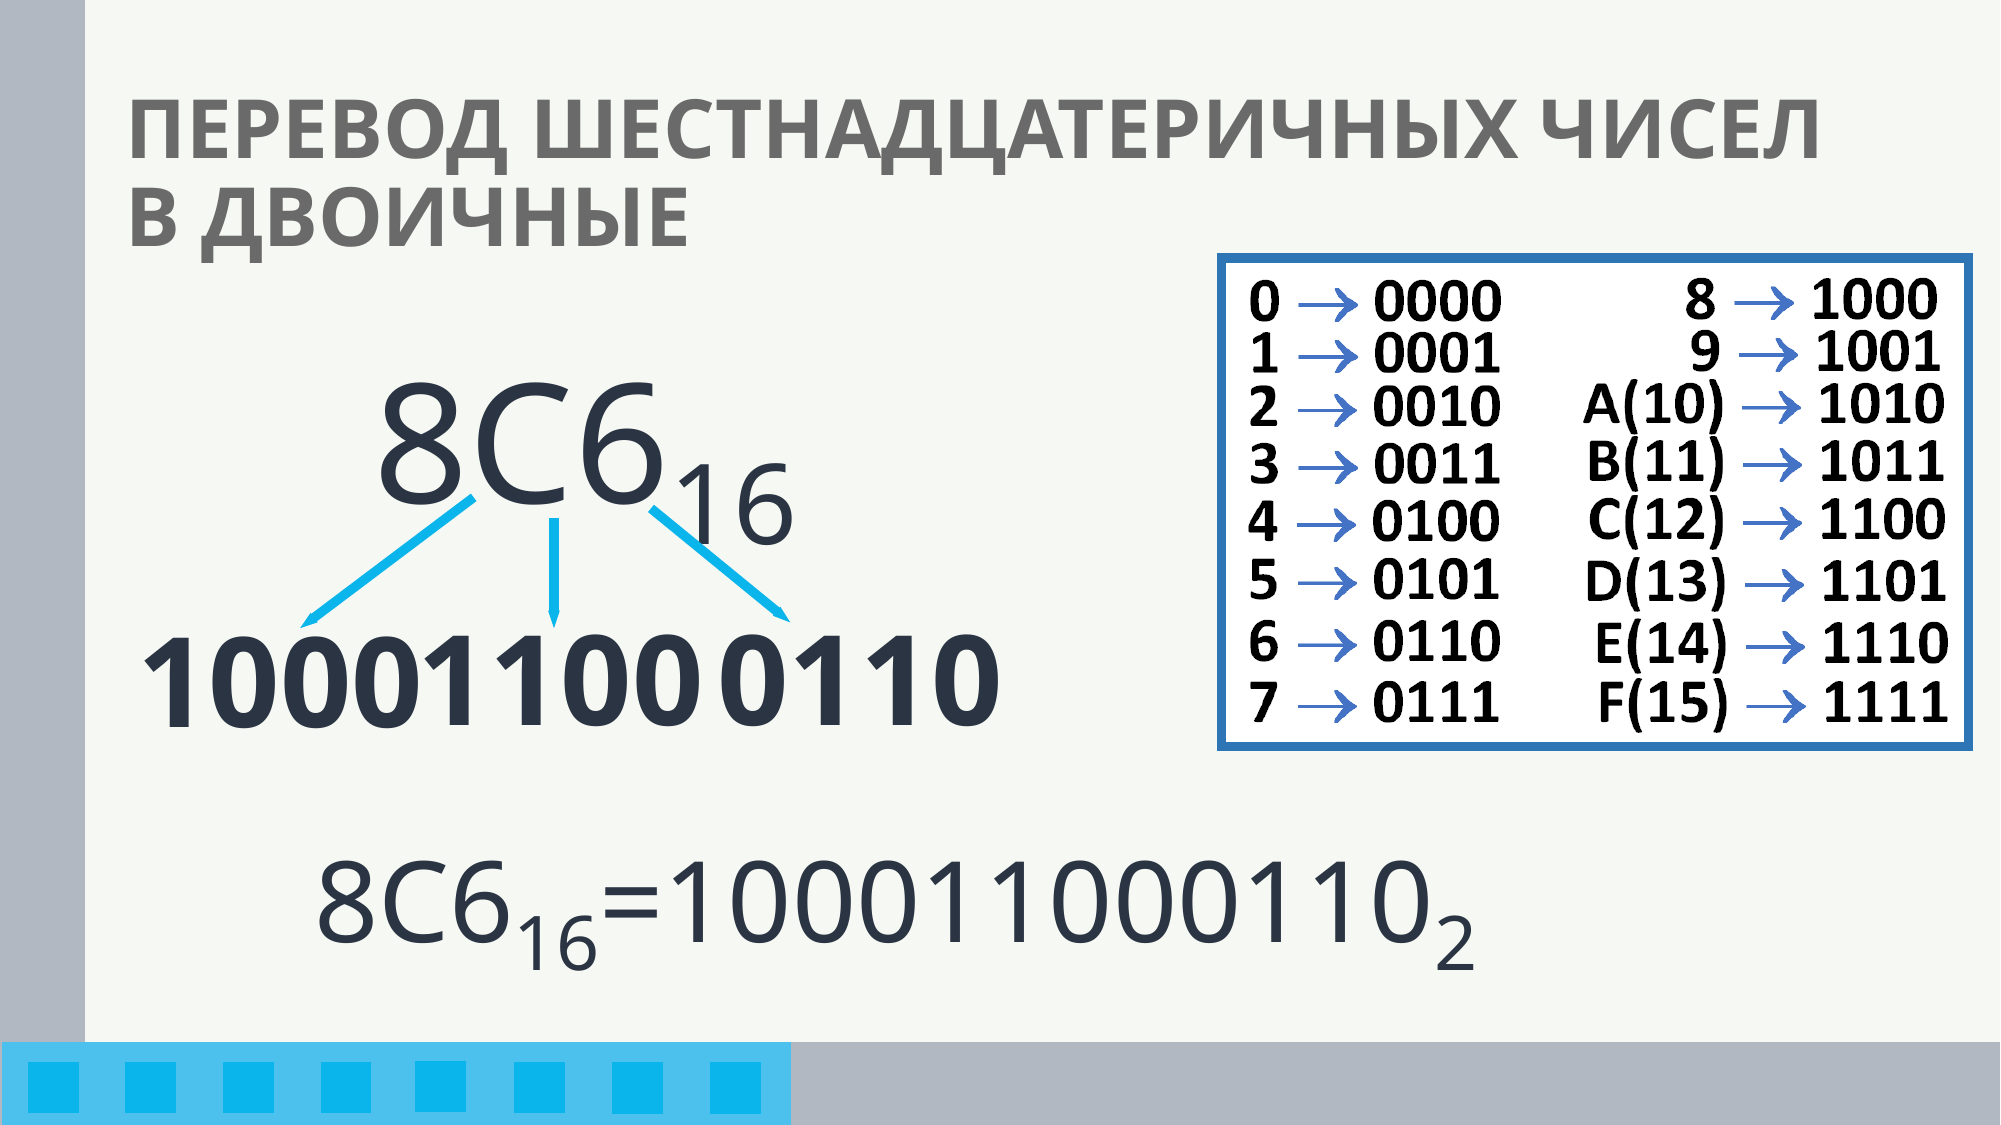

# ПЕРЕВОД ШЕСТНАДЦАТЕРИЧНЫХ ЧИСЕЛ В ДВОИЧНЫЕ
8С616
0110
1100
1000
8С616=1000110001102